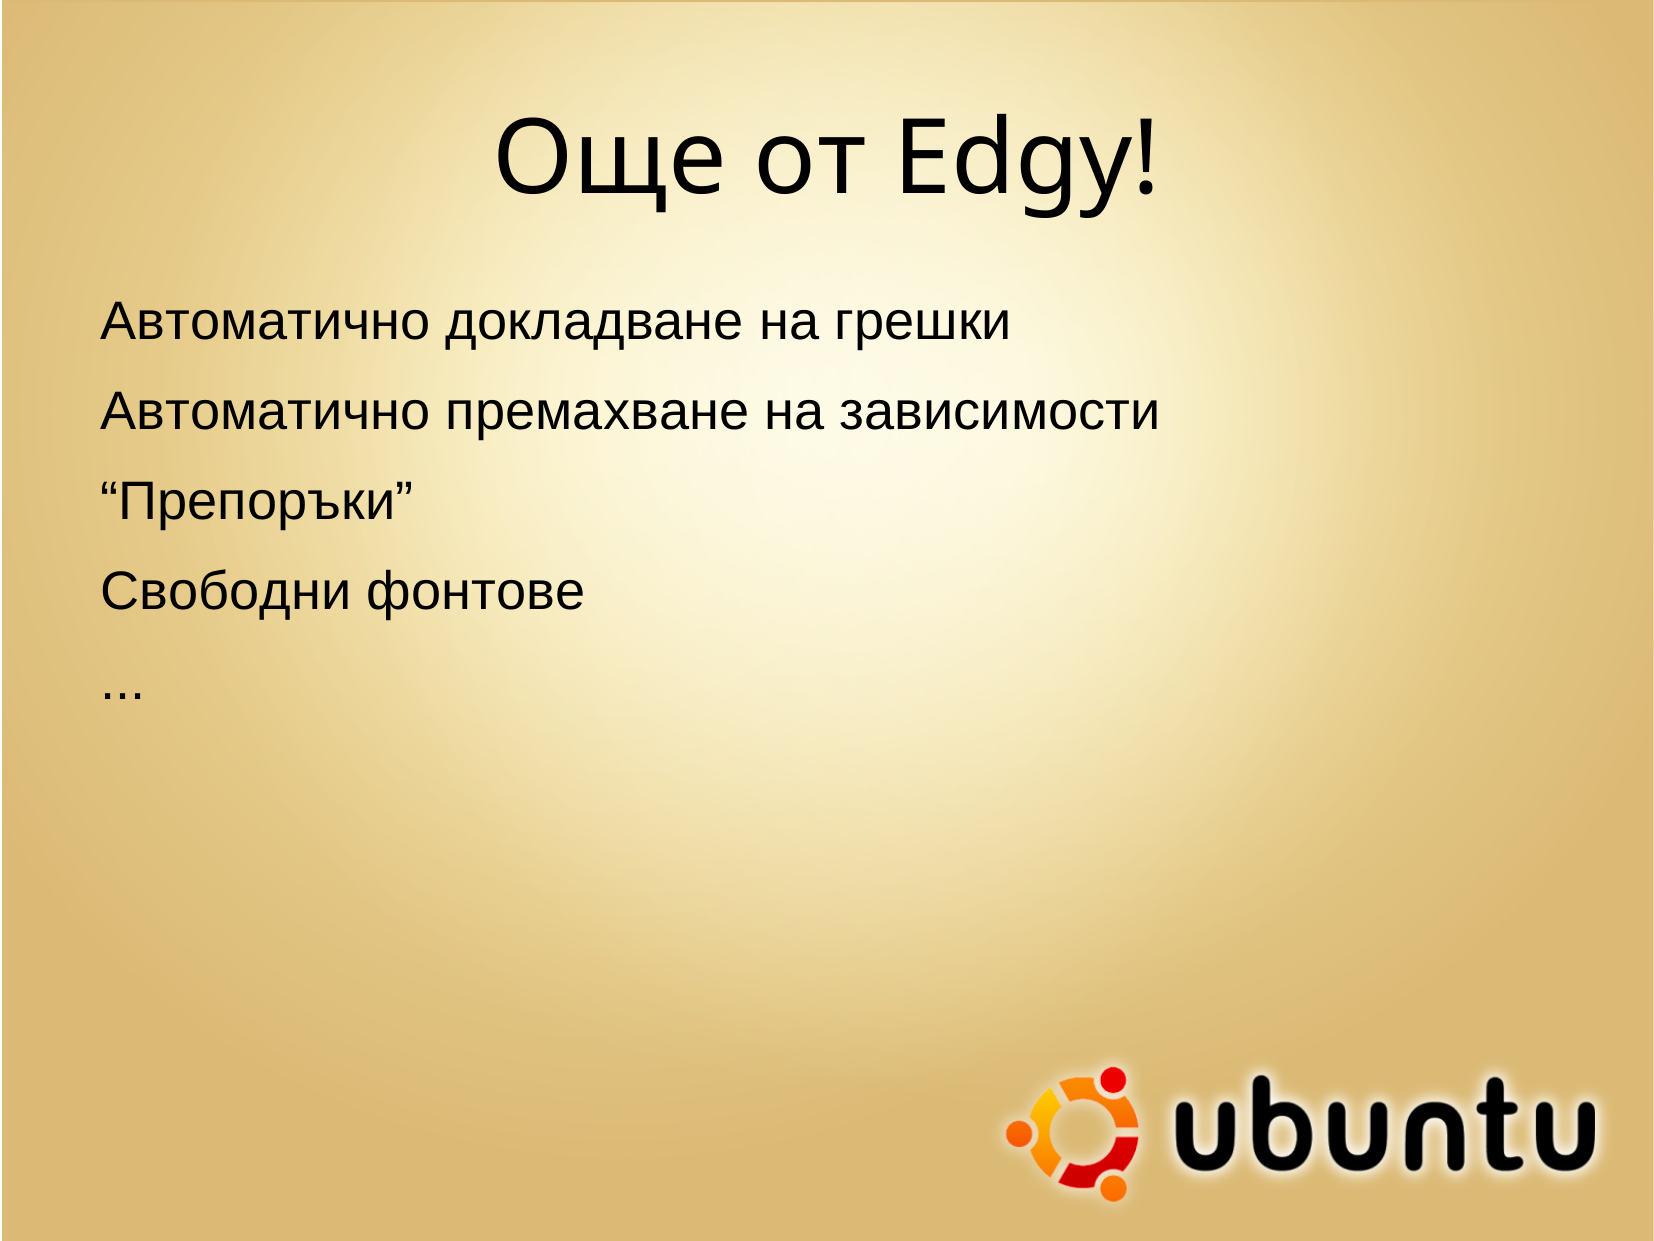

# Още от Edgy!
Автоматично докладване на грешки
Автоматично премахване на зависимости
“Препоръки”
Свободни фонтове
...